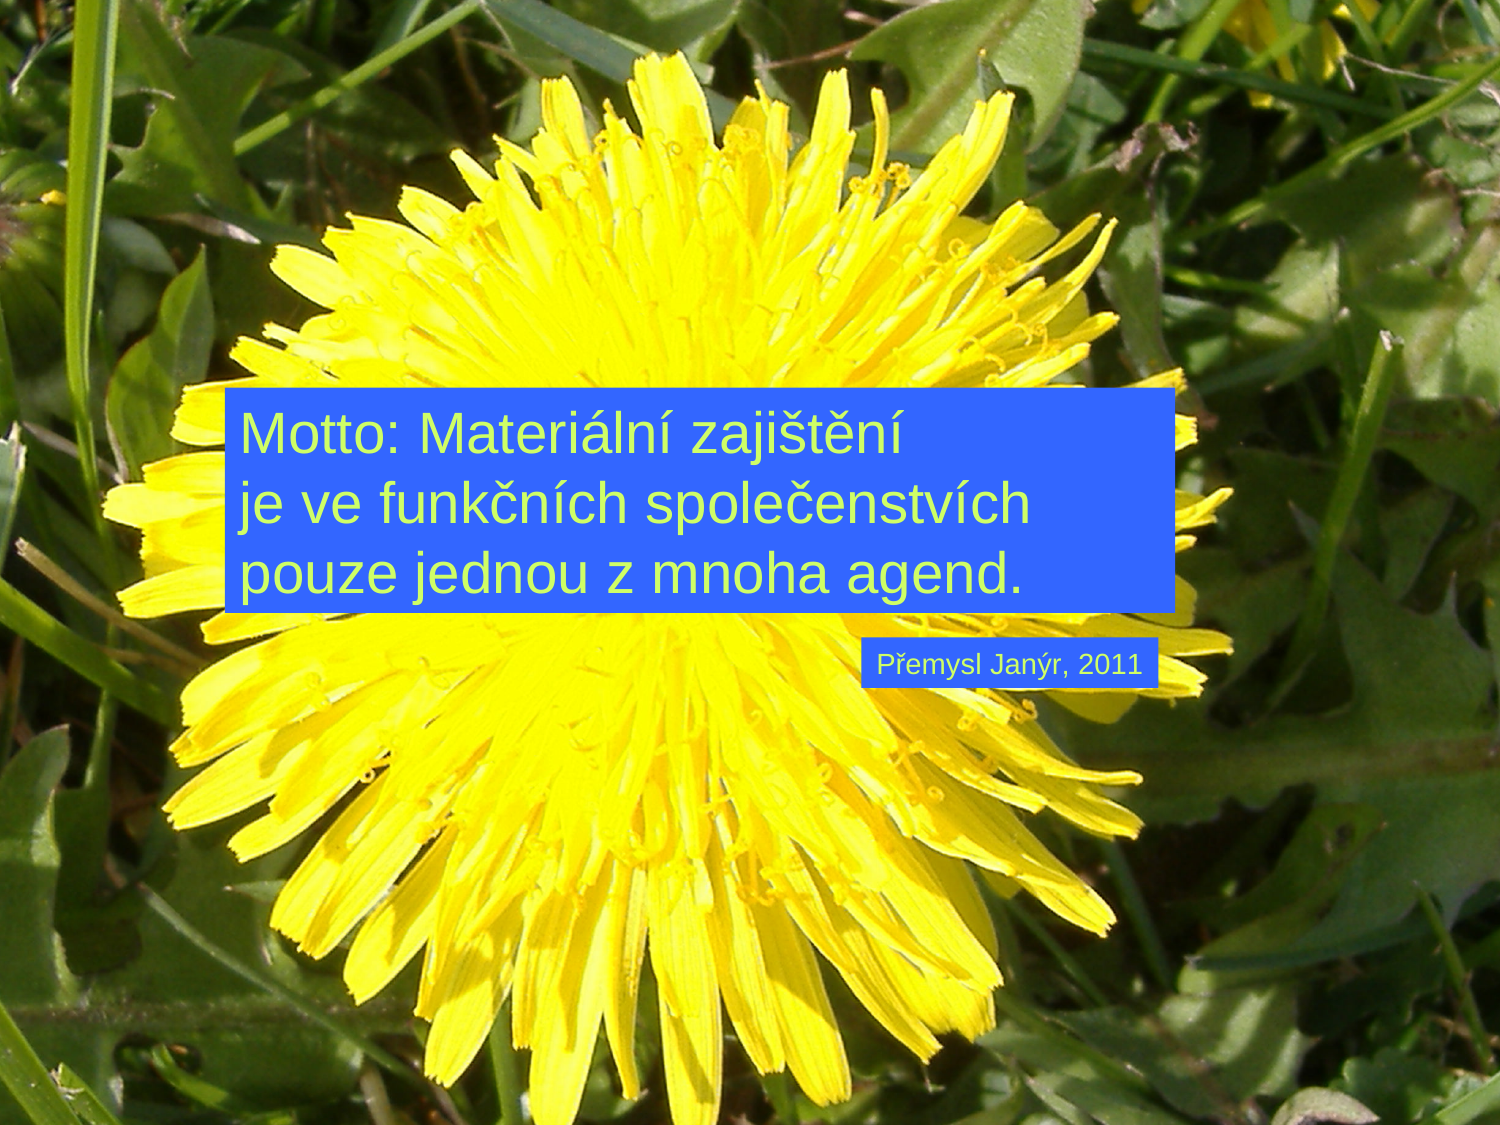

Motto: Materiální zajištění
je ve funkčních společenstvích
pouze jednou z mnoha agend.
Přemysl Janýr, 2011
Autor fota: Z. Petáková